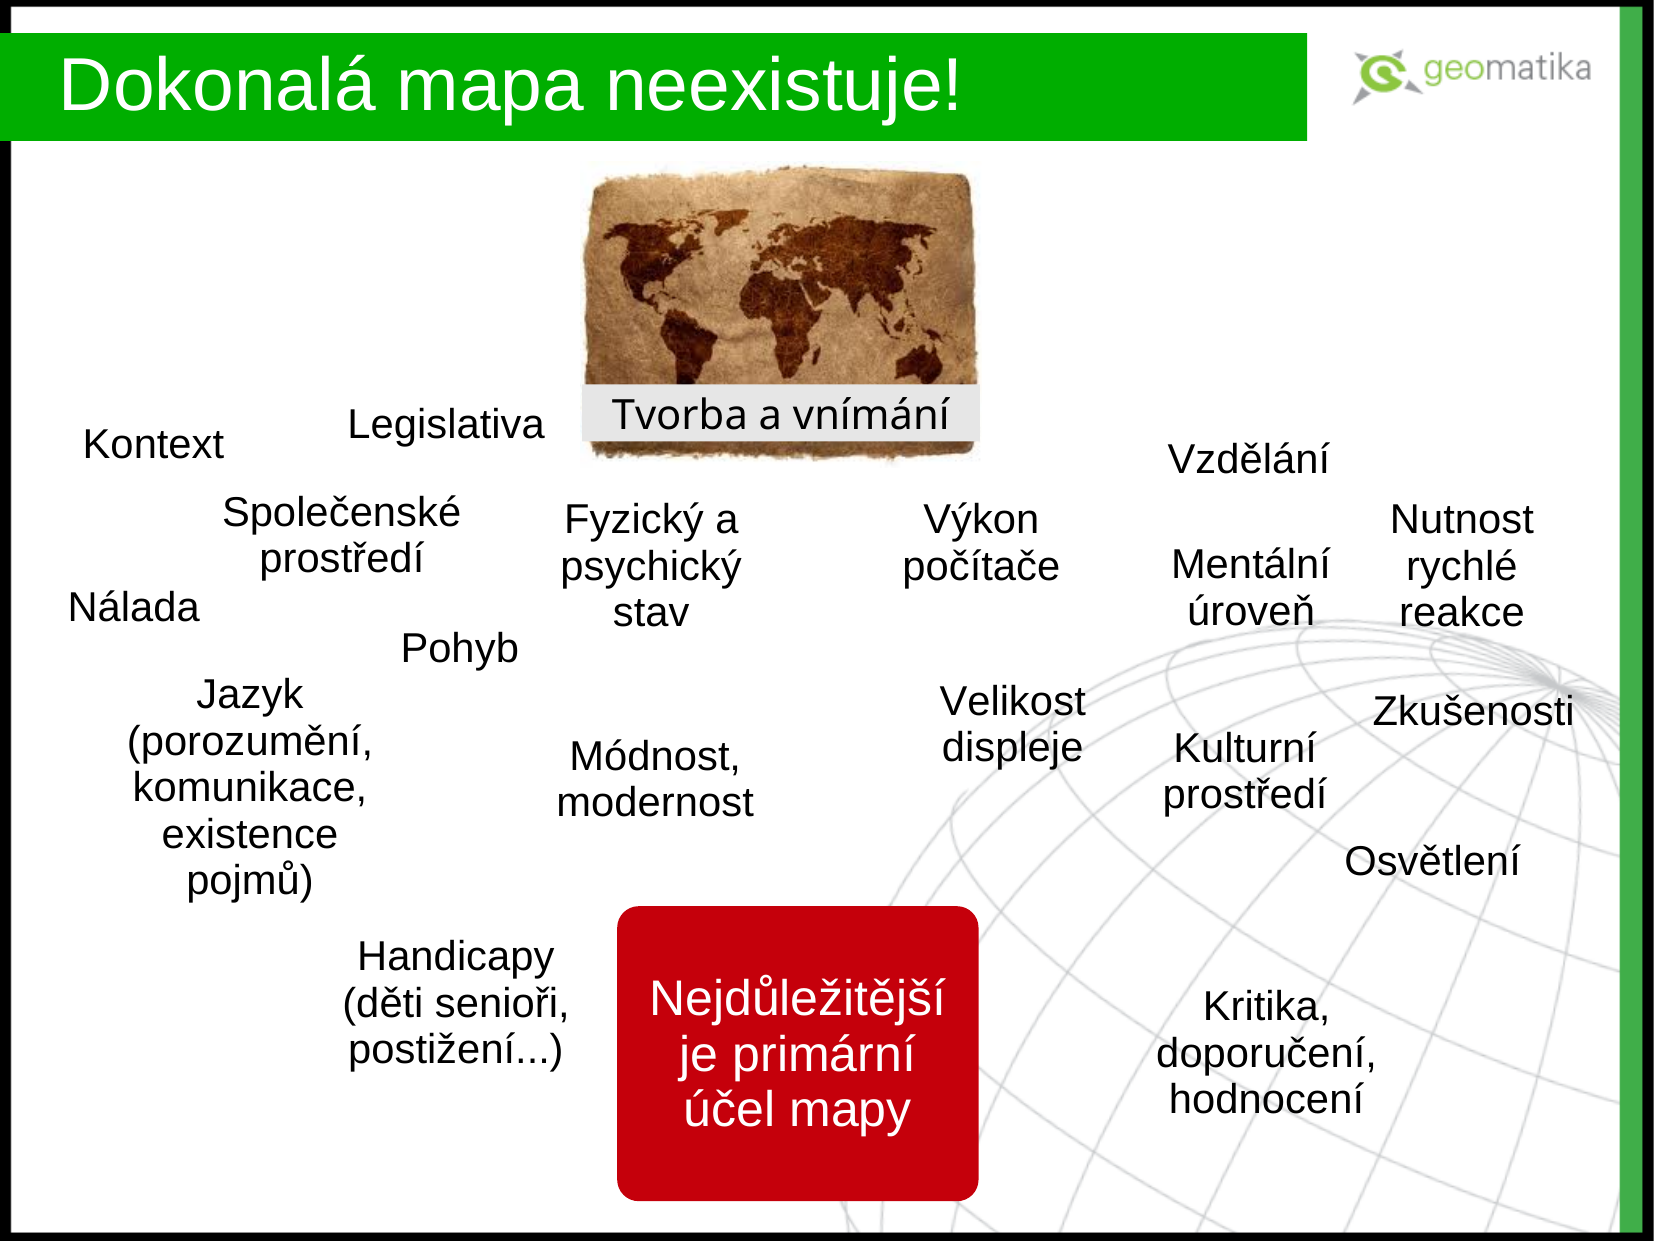

# Dokonalá mapa neexistuje!
Tvorba a vnímání
Legislativa
Kontext
Vzdělání
Společenské prostředí
Fyzický a psychický stav
Výkon počítače
Nutnost rychlé reakce
Mentální úroveň
Nálada
Pohyb
Jazyk (porozumění, komunikace, existence pojmů)
Velikost displeje
Zkušenosti
Kulturní prostředí
Módnost, modernost
Osvětlení
Handicapy (děti senioři, postižení...)
Nejdůležitější je primární účel mapy
Kritika, doporučení, hodnocení